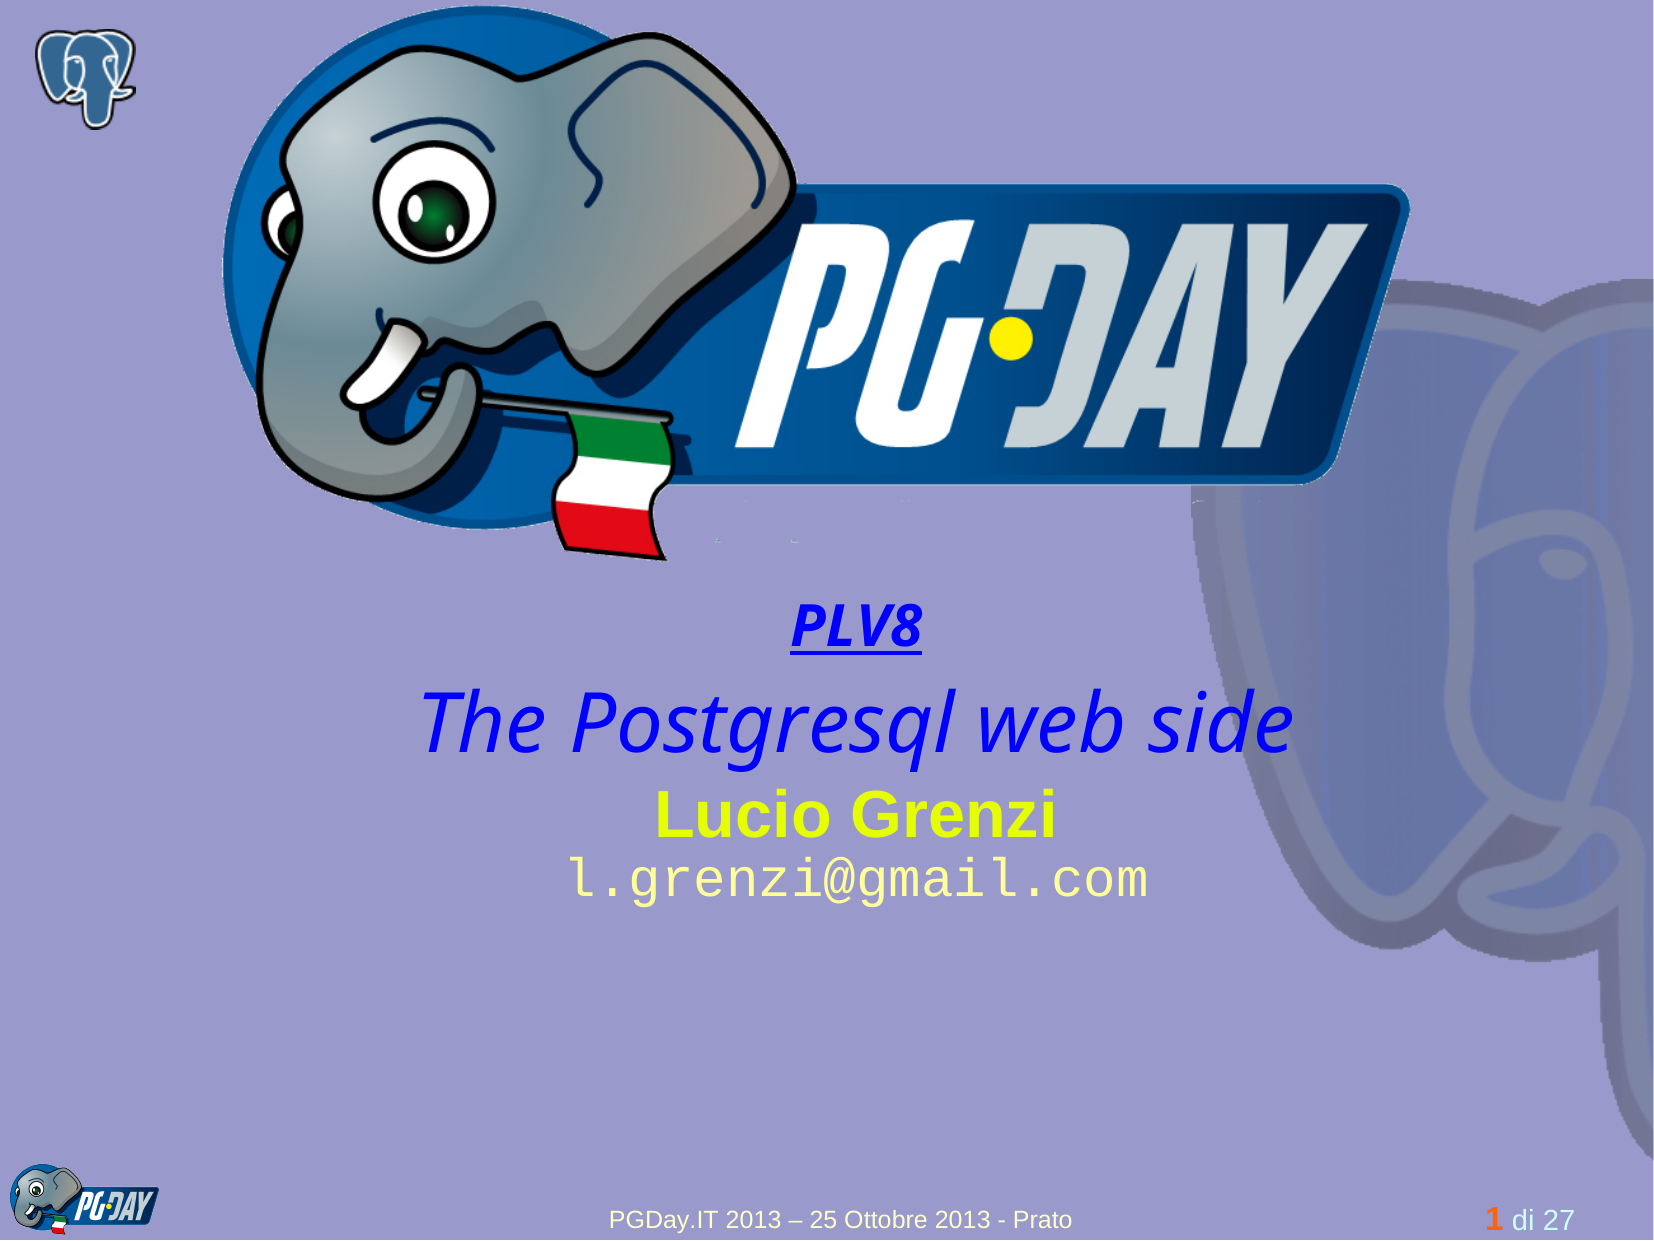

# PLV8
The Postgresql web side
Lucio Grenzi
l.grenzi@gmail.com